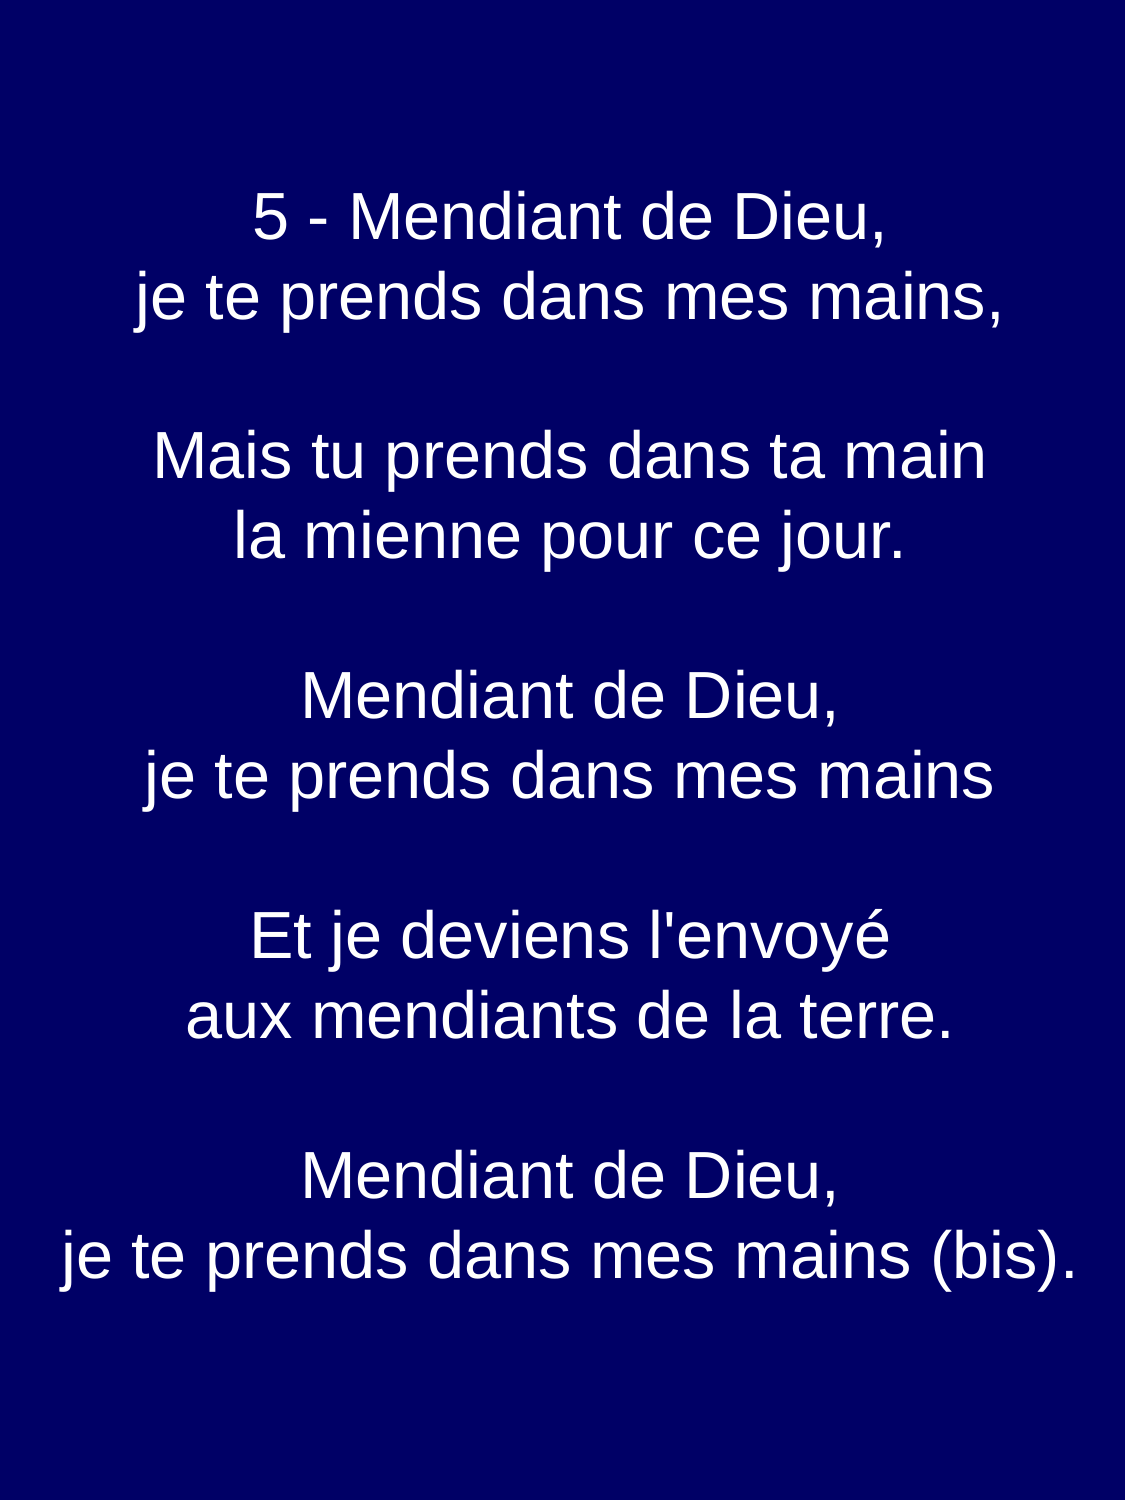

5 - Mendiant de Dieu,
je te prends dans mes mains,
Mais tu prends dans ta main
la mienne pour ce jour.
Mendiant de Dieu,
je te prends dans mes mains
Et je deviens l'envoyé
aux mendiants de la terre.
Mendiant de Dieu,
je te prends dans mes mains (bis).